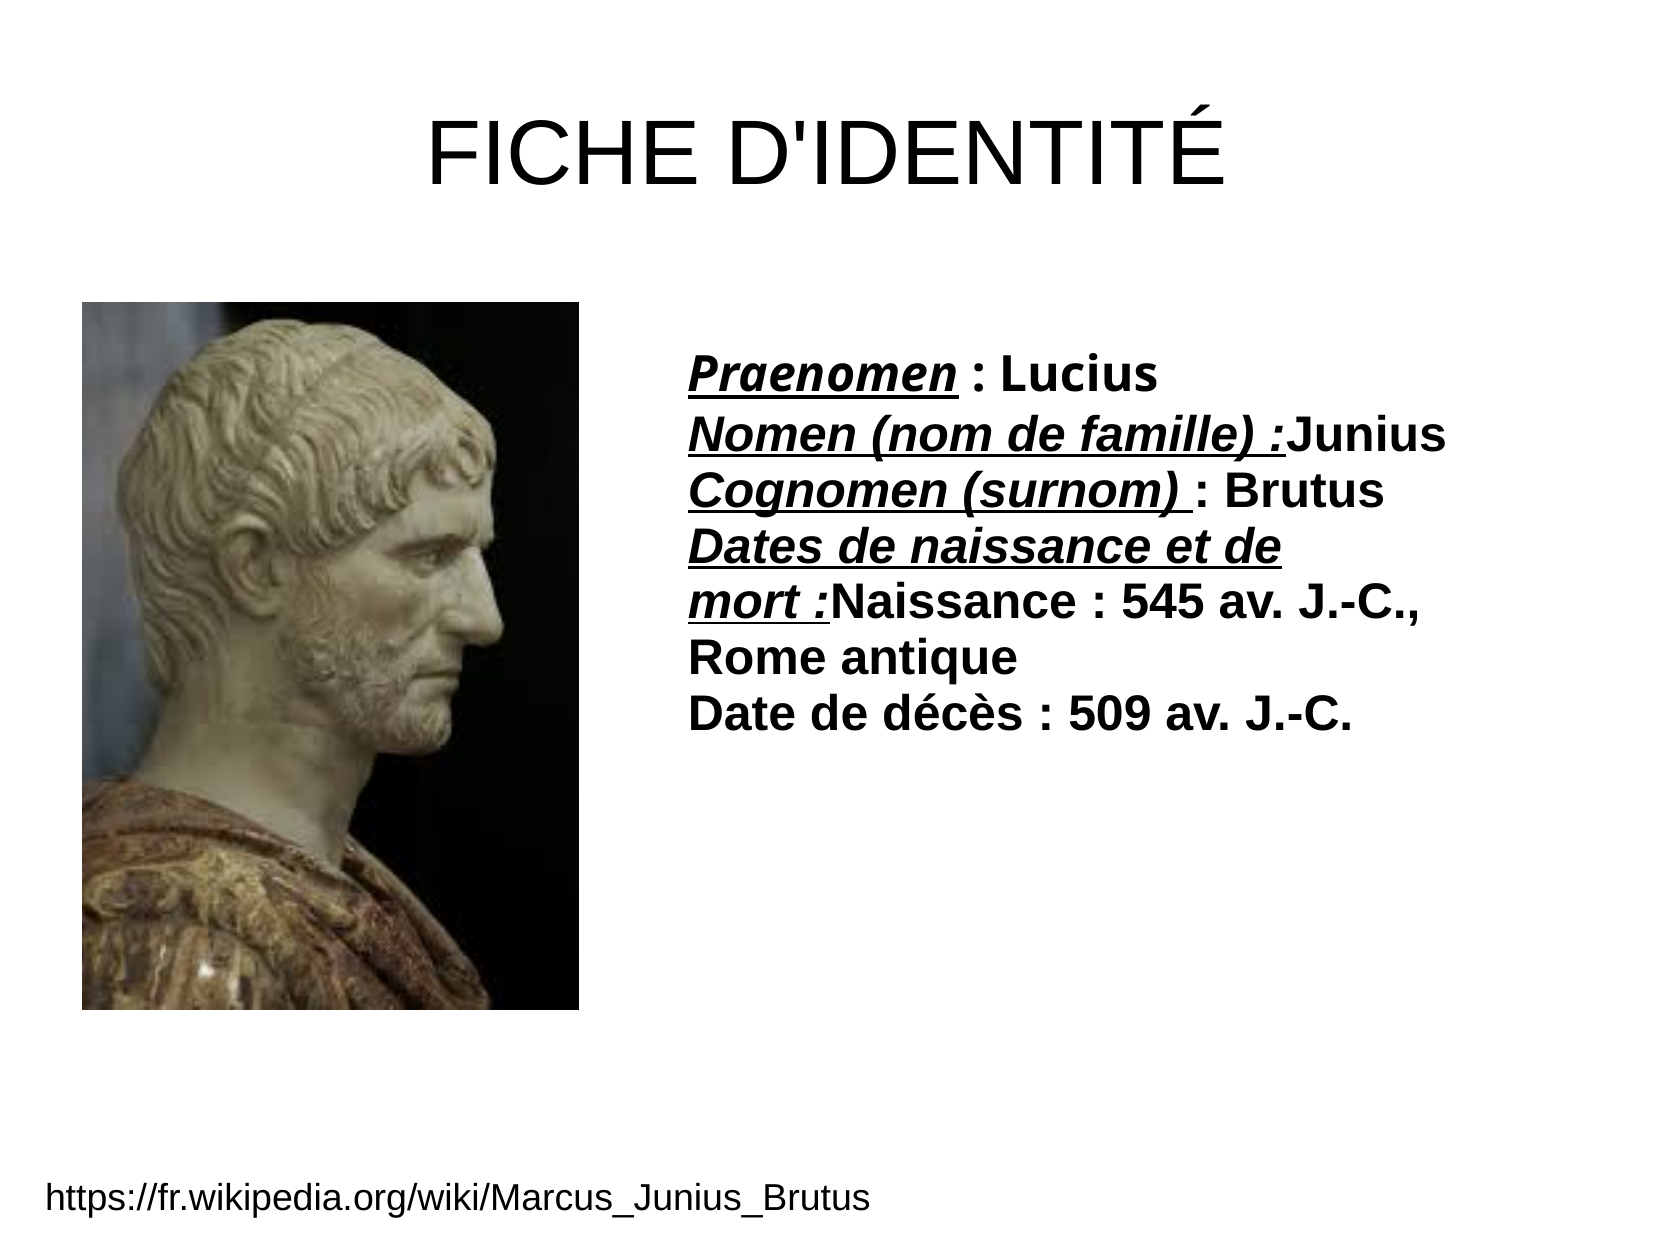

# FICHE D'IDENTITÉ
Praenomen : Lucius
Nomen (nom de famille) :Junius
Cognomen (surnom) : Brutus
Dates de naissance et de mort :Naissance : 545 av. J.-C., Rome antique
Date de décès : 509 av. J.-C.
https://fr.wikipedia.org/wiki/Marcus_Junius_Brutus